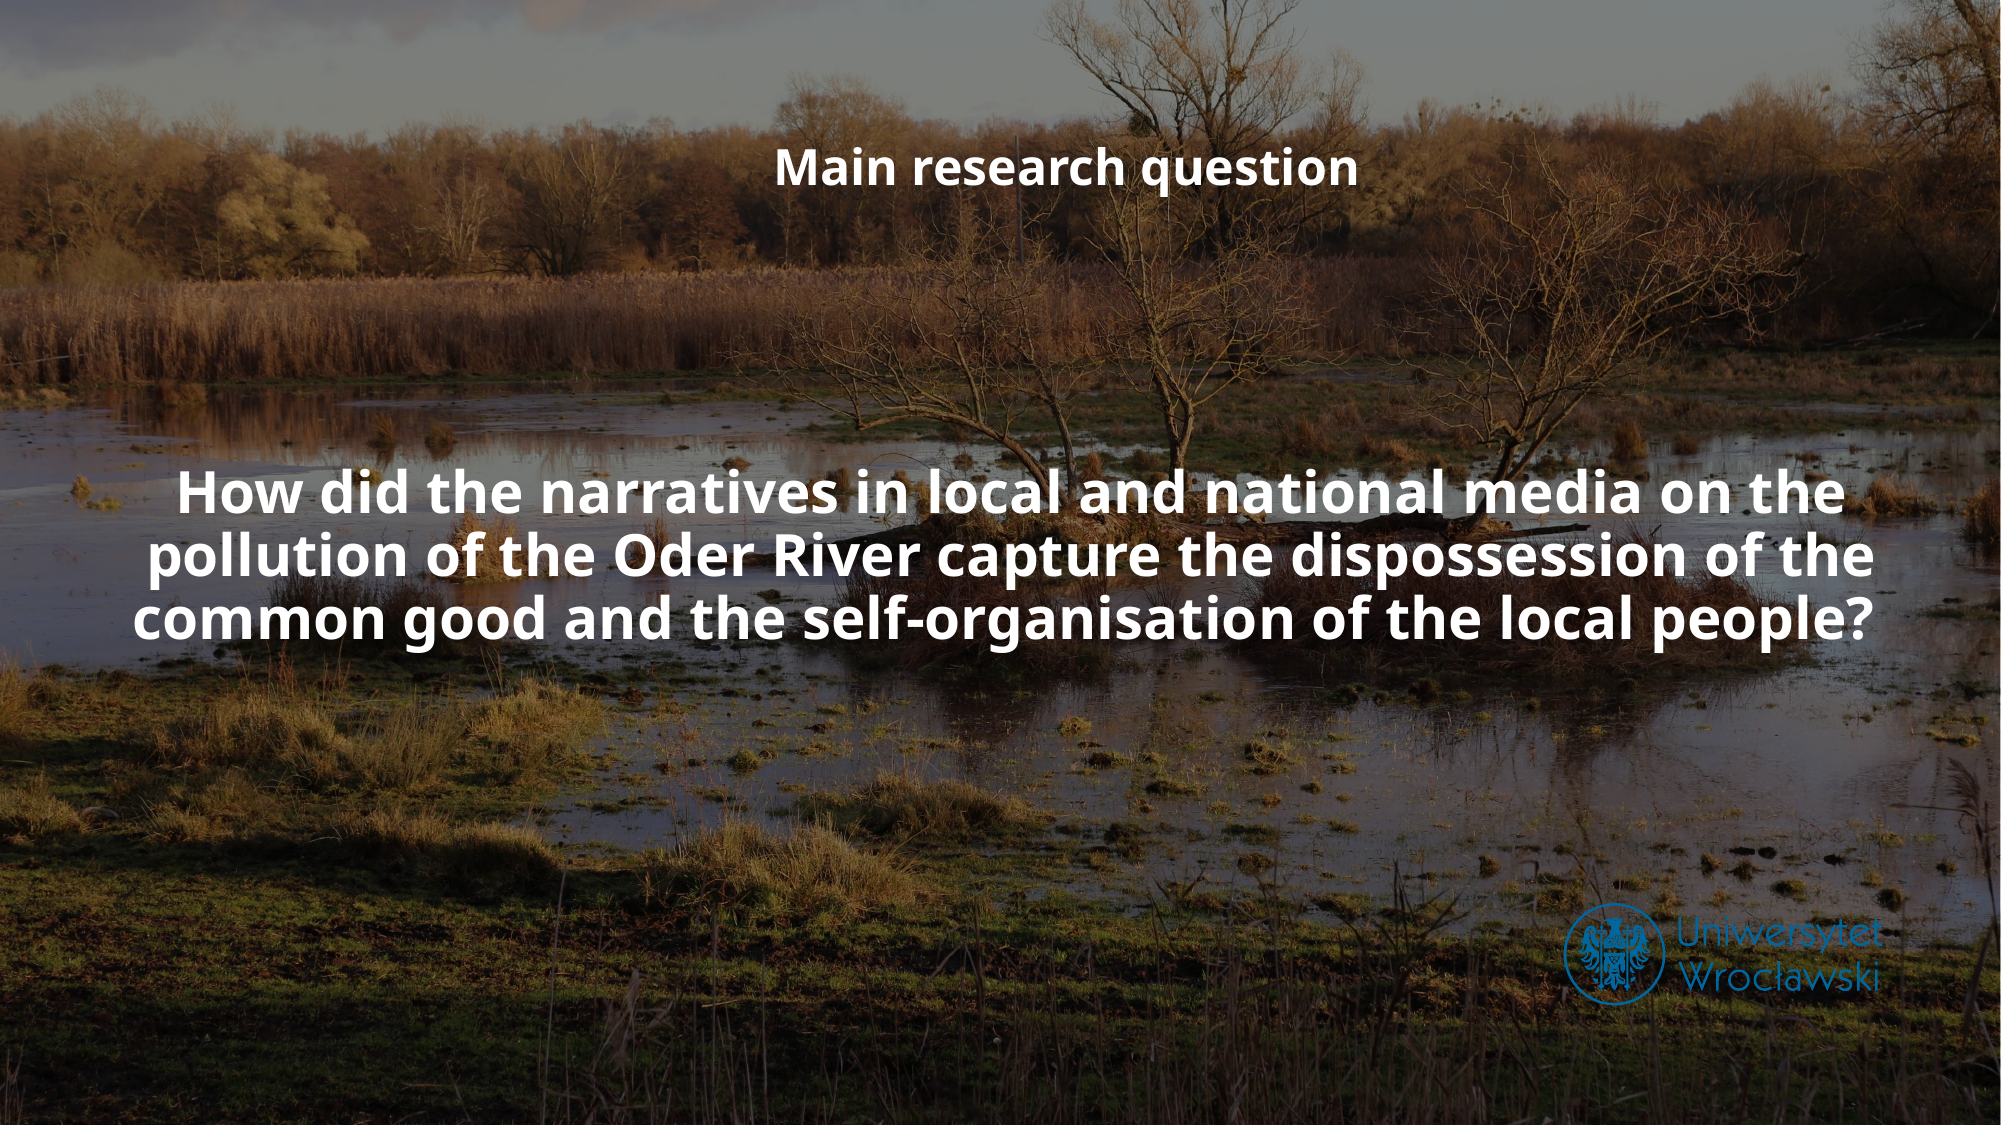

Main research question
# How did the narratives in local and national media on the pollution of the Oder River capture the dispossession of the common good and the self-organisation of the local people?